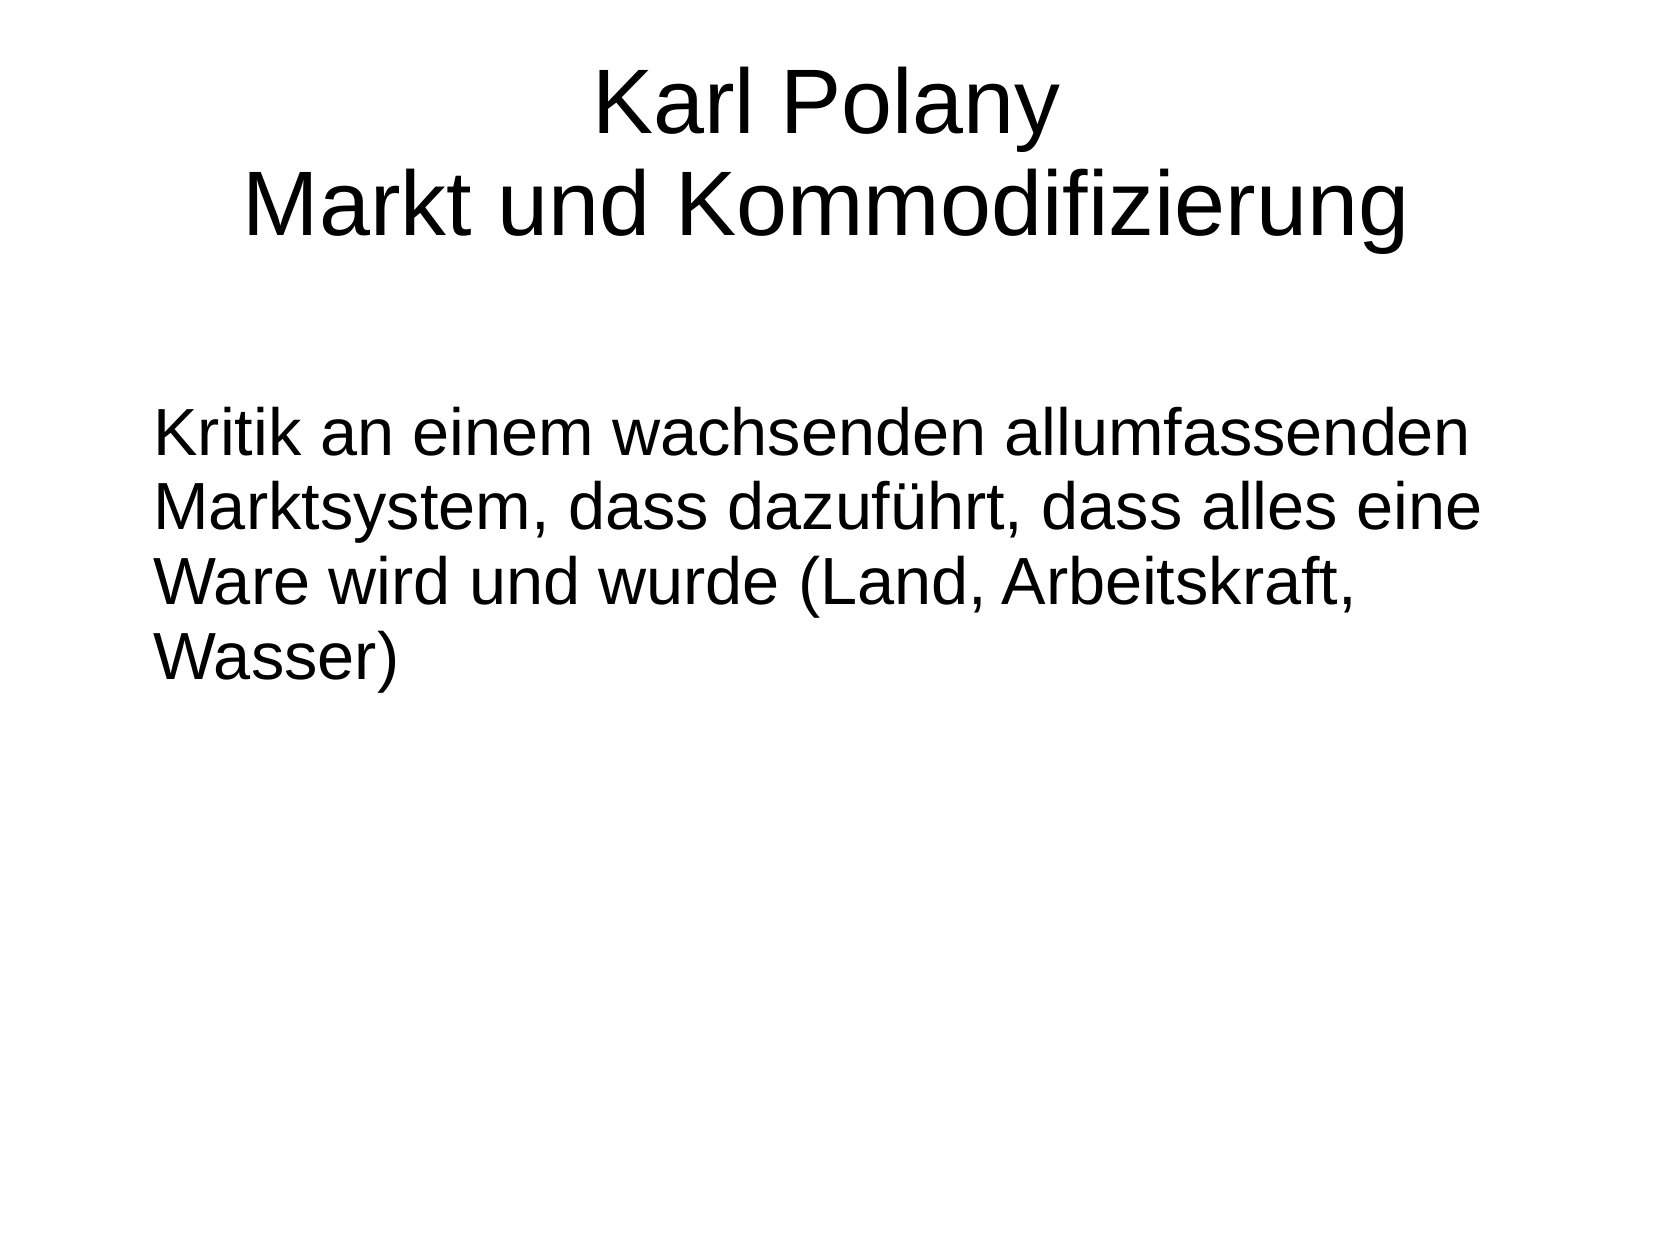

# Karl Polany Markt und Kommodifizierung
Kritik an einem wachsenden allumfassenden Marktsystem, dass dazuführt, dass alles eine Ware wird und wurde (Land, Arbeitskraft, Wasser)